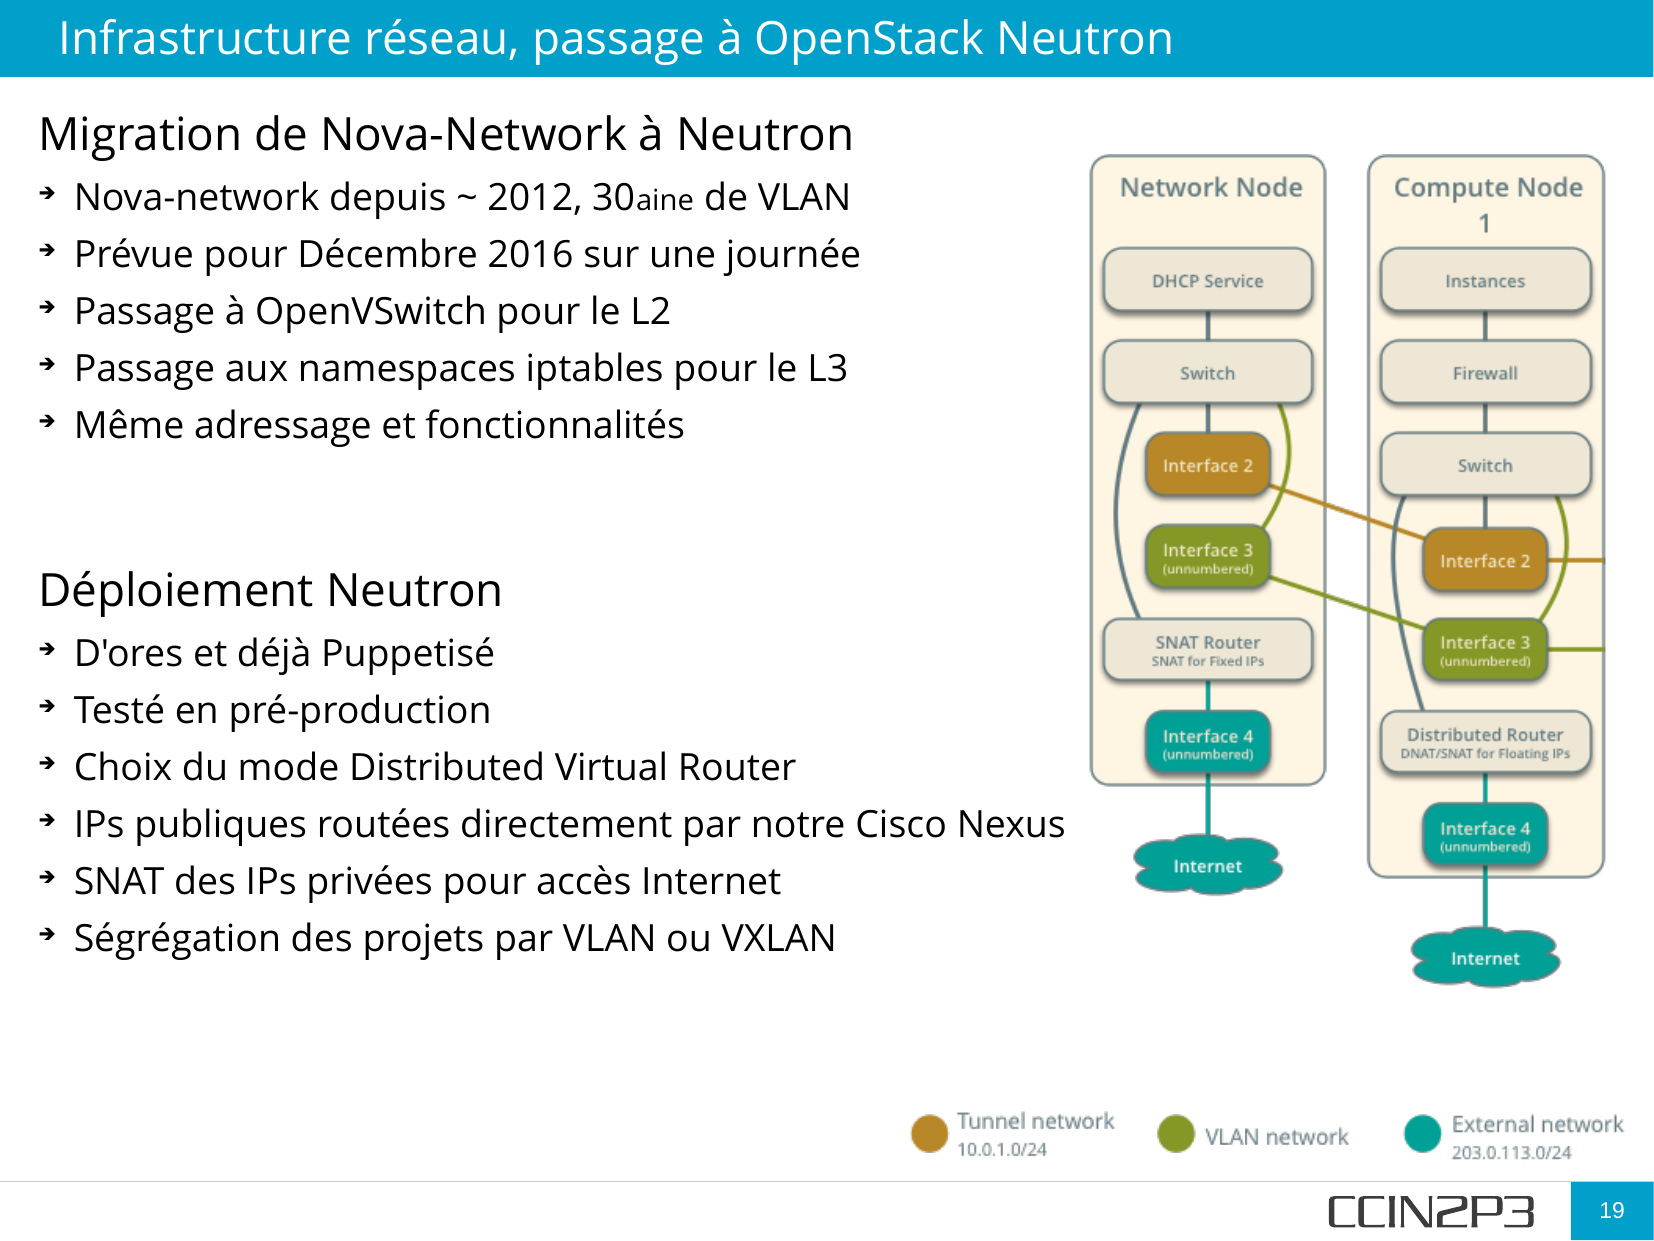

# Infrastructure réseau, passage à OpenStack Neutron
Migration de Nova-Network à Neutron
Nova-network depuis ~ 2012, 30aine de VLAN
Prévue pour Décembre 2016 sur une journée
Passage à OpenVSwitch pour le L2
Passage aux namespaces iptables pour le L3
Même adressage et fonctionnalités
Déploiement Neutron
D'ores et déjà Puppetisé
Testé en pré-production
Choix du mode Distributed Virtual Router
IPs publiques routées directement par notre Cisco Nexus
SNAT des IPs privées pour accès Internet
Ségrégation des projets par VLAN ou VXLAN
19